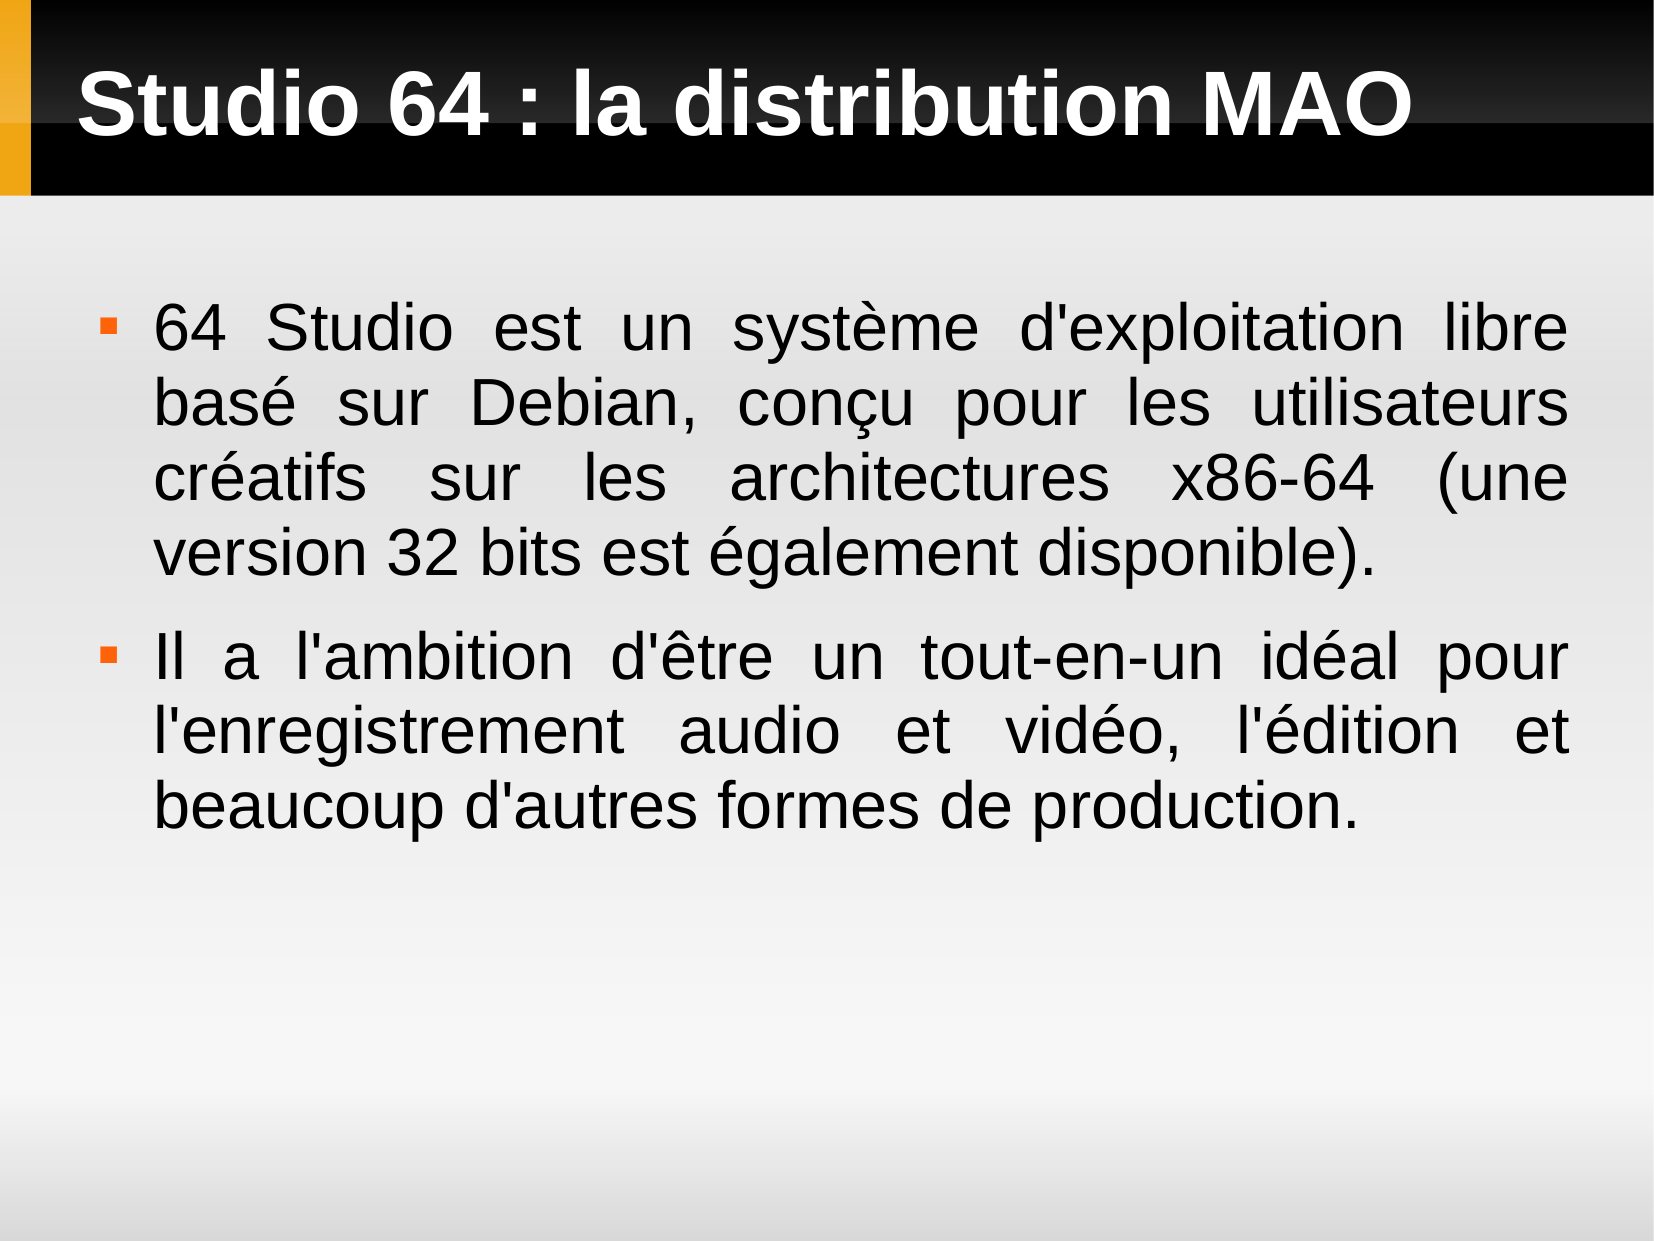

# Studio 64 : la distribution MAO
64 Studio est un système d'exploitation libre basé sur Debian, conçu pour les utilisateurs créatifs sur les architectures x86-64 (une version 32 bits est également disponible).
Il a l'ambition d'être un tout-en-un idéal pour l'enregistrement audio et vidéo, l'édition et beaucoup d'autres formes de production.